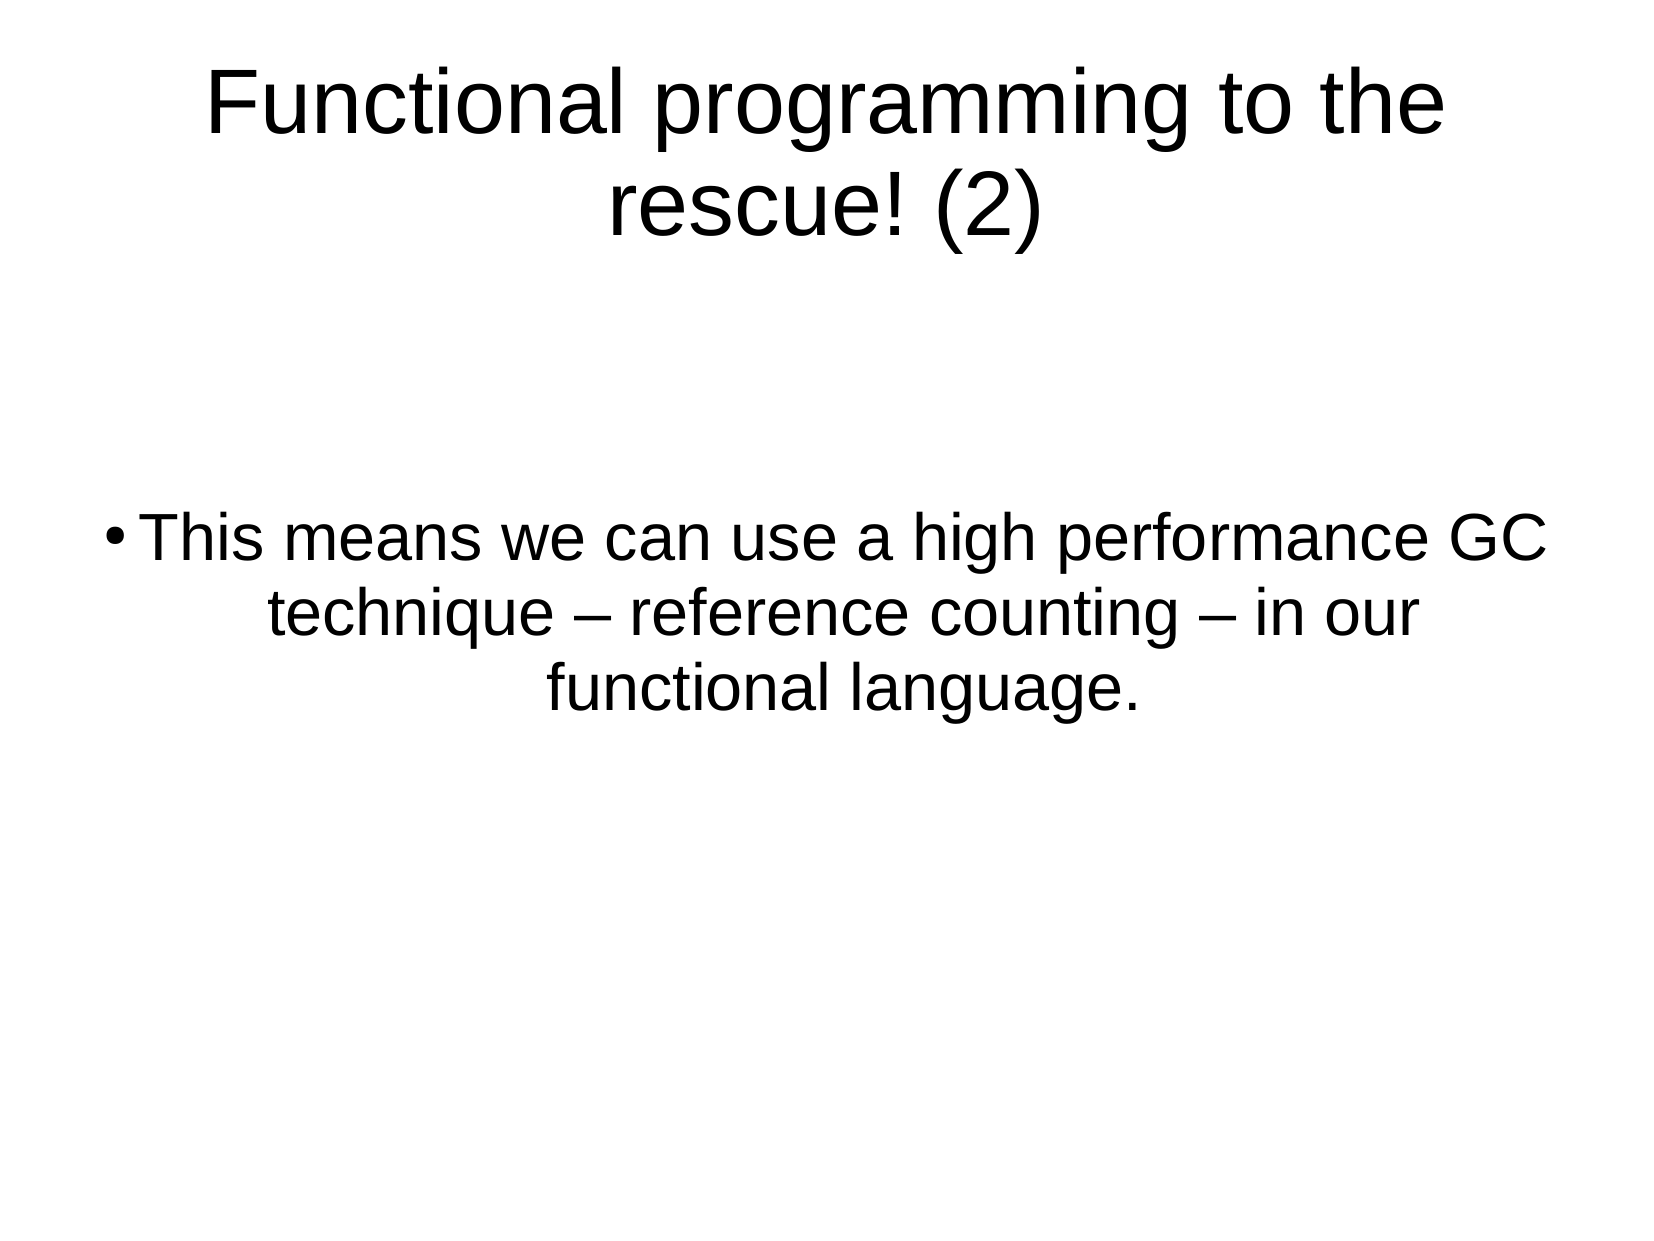

# Functional programming to the rescue! (2)
This means we can use a high performance GC technique – reference counting – in our functional language.